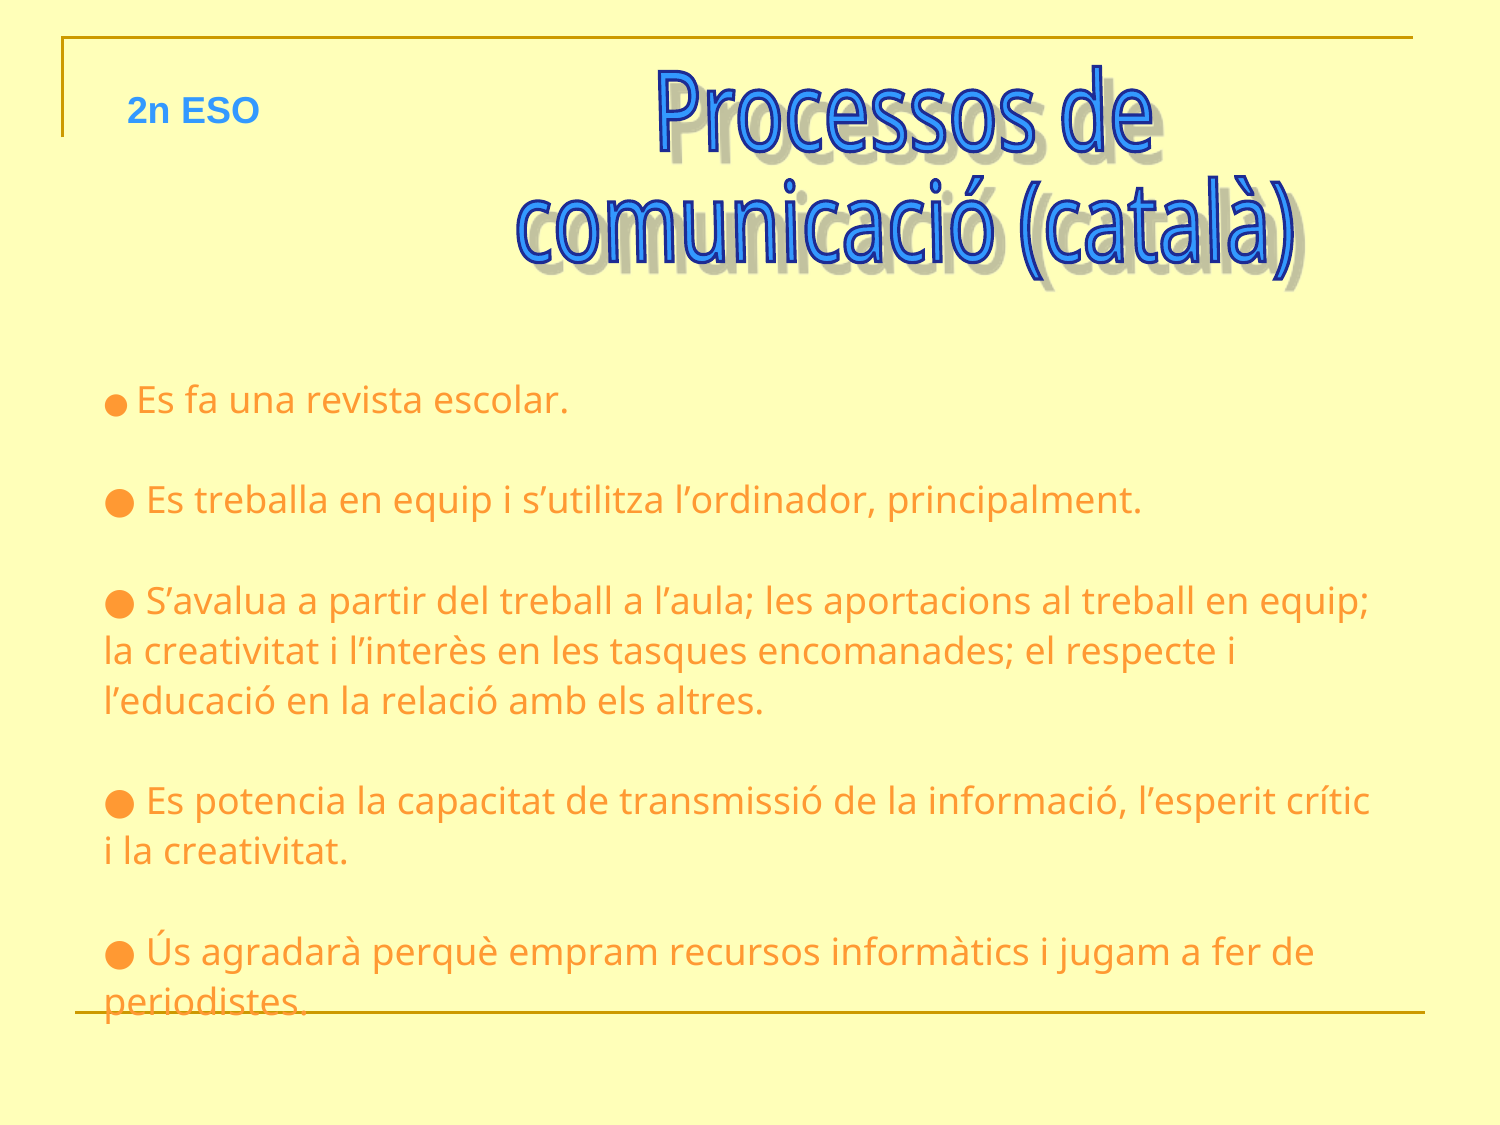

Processos de
comunicació (català)
2n ESO
# ● Es fa una revista escolar.
● Es treballa en equip i s’utilitza l’ordinador, principalment.
● S’avalua a partir del treball a l’aula; les aportacions al treball en equip;
la creativitat i l’interès en les tasques encomanades; el respecte i
l’educació en la relació amb els altres.
● Es potencia la capacitat de transmissió de la informació, l’esperit crític
i la creativitat.
● Ús agradarà perquè empram recursos informàtics i jugam a fer de
periodistes.